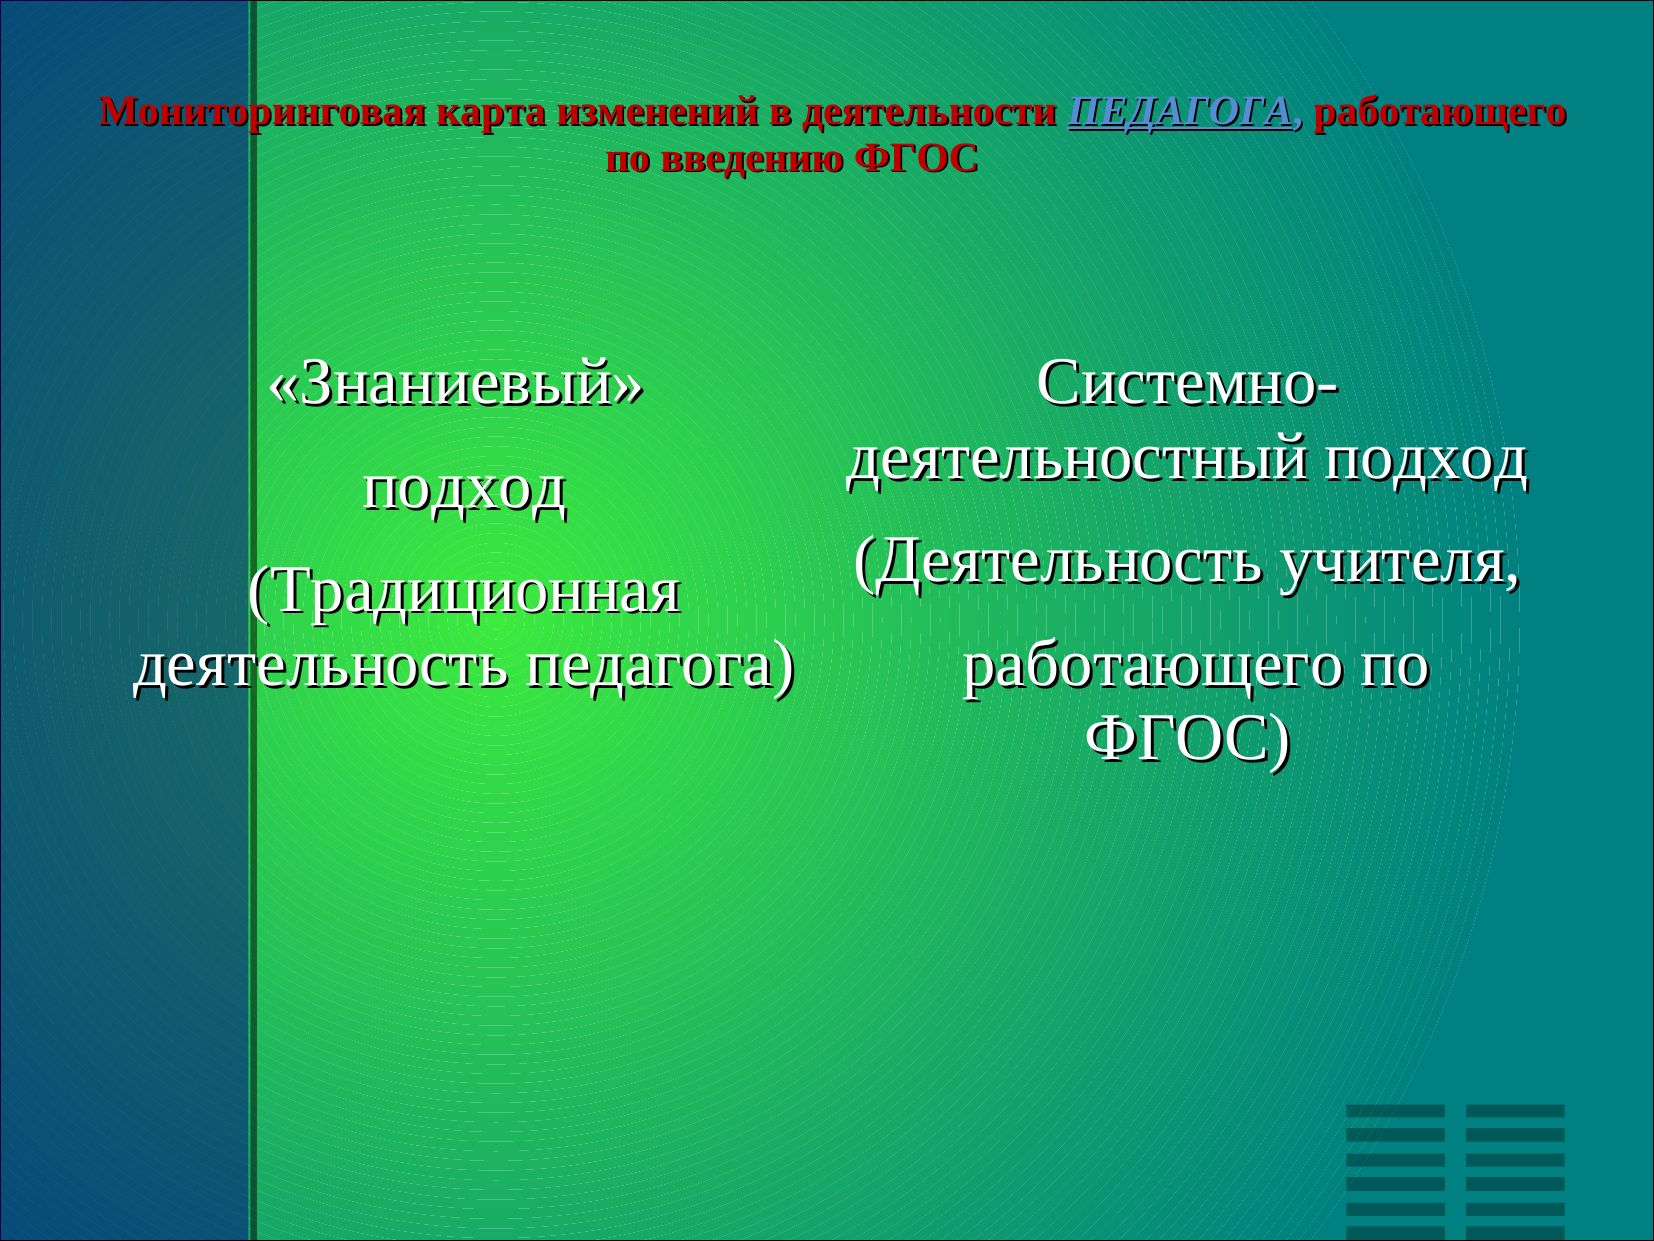

# Мониторинговая карта изменений в деятельности ПЕДАГОГА, работающего по введению ФГОС
«Знаниевый»
подход
(Традиционная деятельность педагога)
Системно-деятельностный подход
(Деятельность учителя,
 работающего по ФГОС)